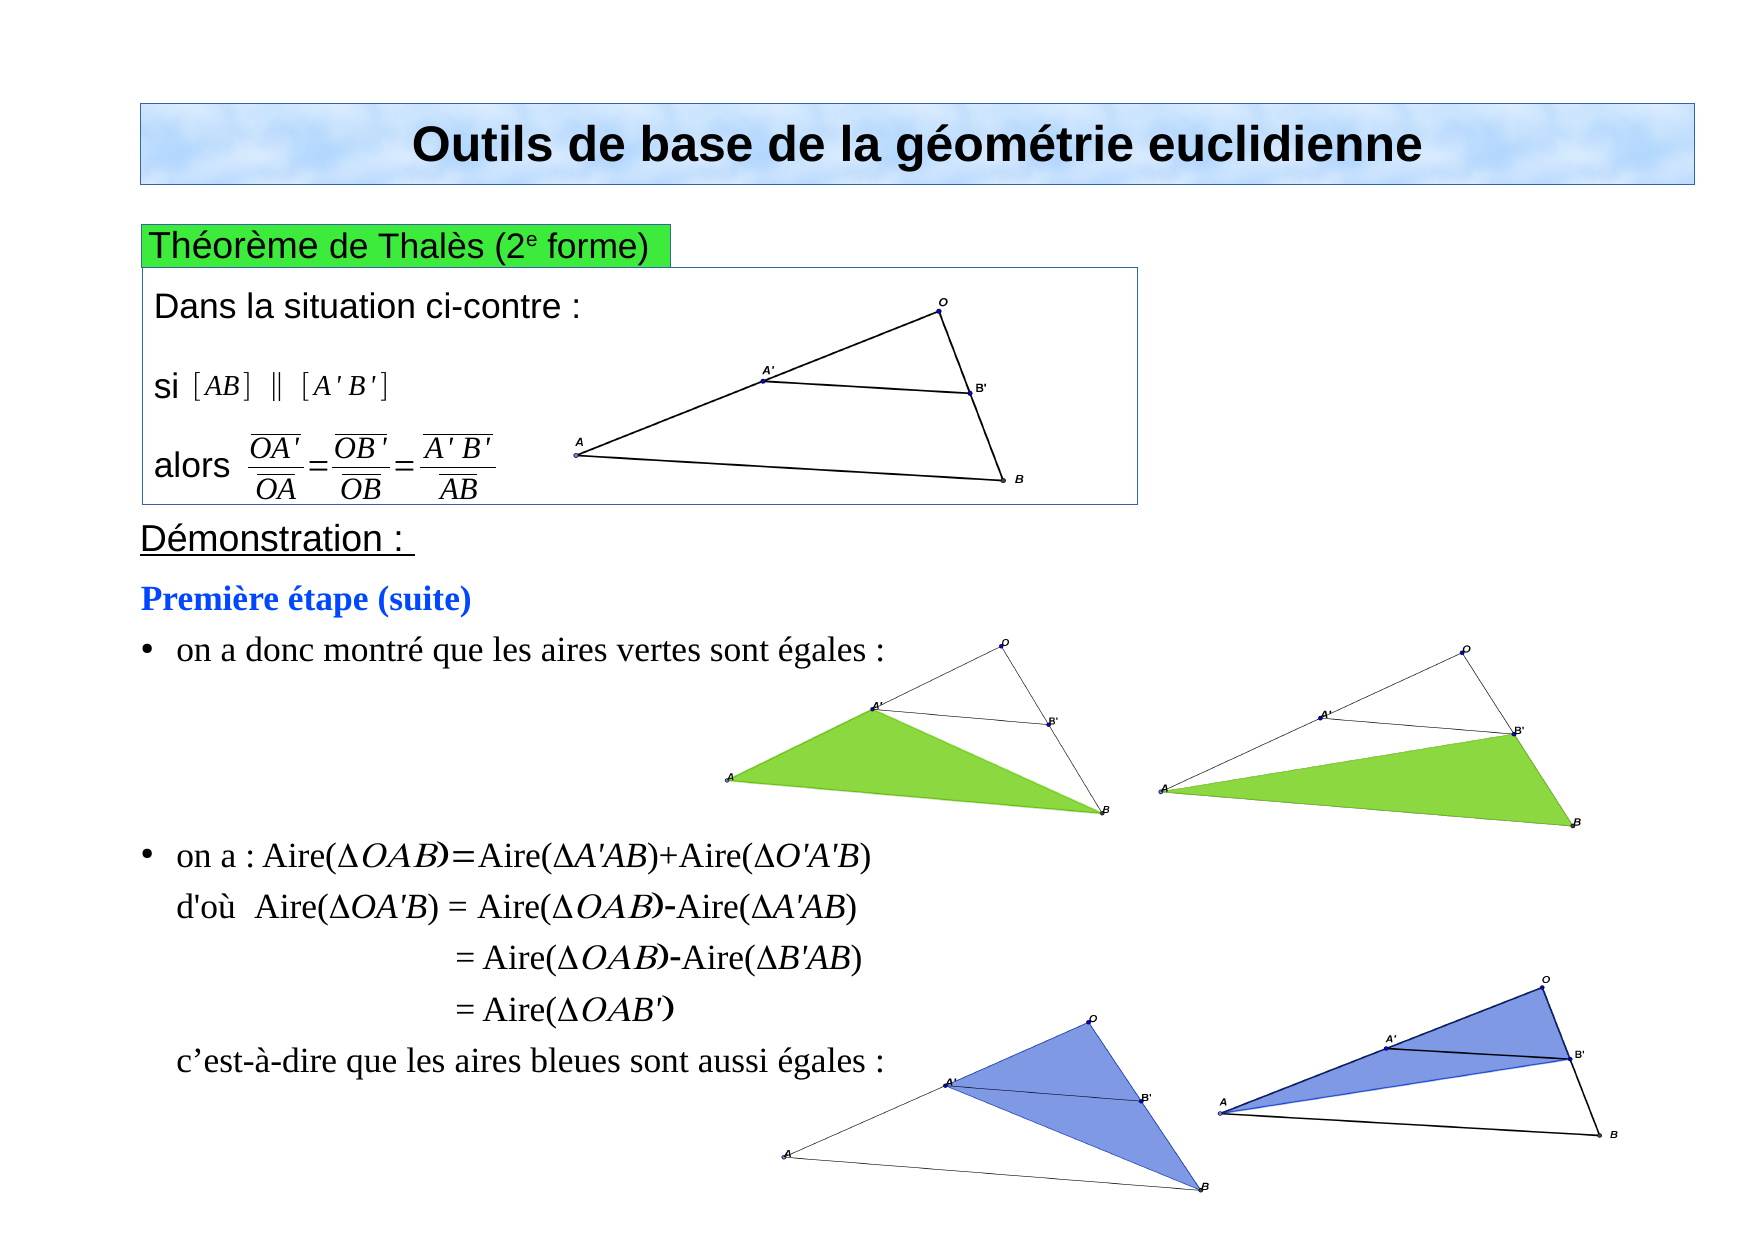

Outils de base de la géométrie euclidienne
Théorème de Thalès (2e forme)
Dans la situation ci-contre :
si
alors
Démonstration :
Première étape (suite)
on a donc montré que les aires vertes sont égales :
on a : Aire(DOAB)=Aire(DA'AB)+Aire(DO'A'B)
d'où Aire(DOA'B) = Aire(DOAB)-Aire(DA'AB)
 = Aire(DOAB)-Aire(DB'AB)
 = Aire(DOAB')
c’est-à-dire que les aires bleues sont aussi égales :